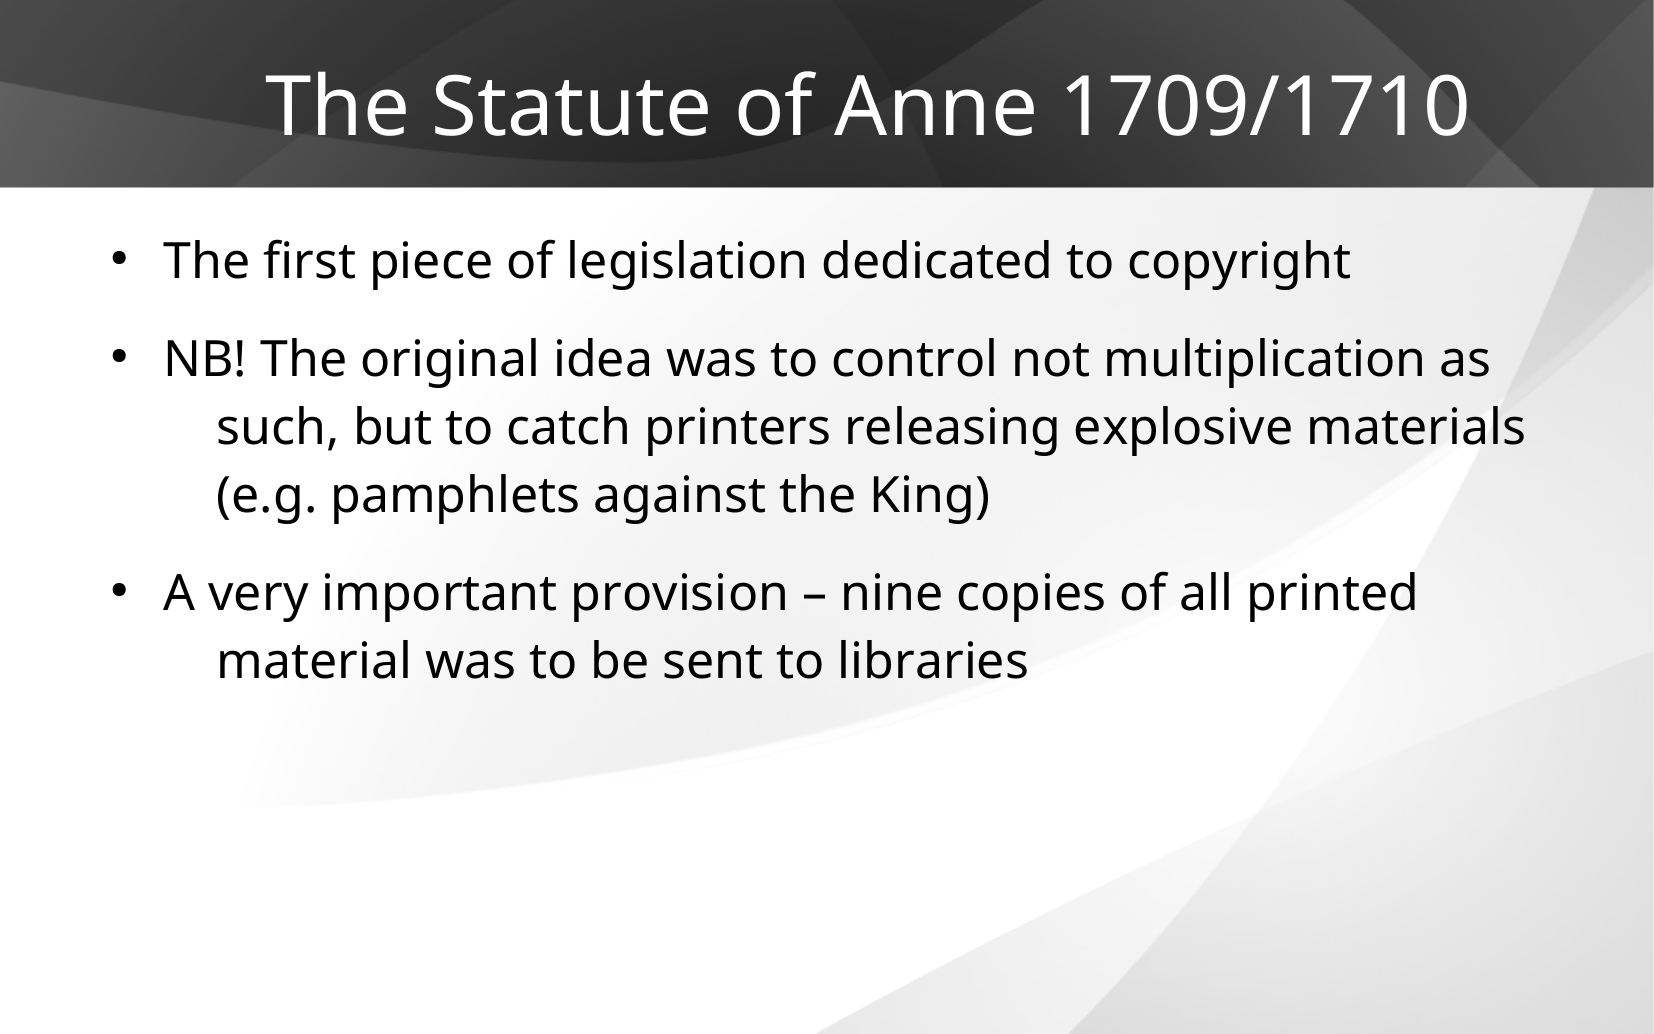

# The Statute of Anne 1709/1710
The first piece of legislation dedicated to copyright
NB! The original idea was to control not multiplication as such, but to catch printers releasing explosive materials (e.g. pamphlets against the King)
A very important provision – nine copies of all printed material was to be sent to libraries